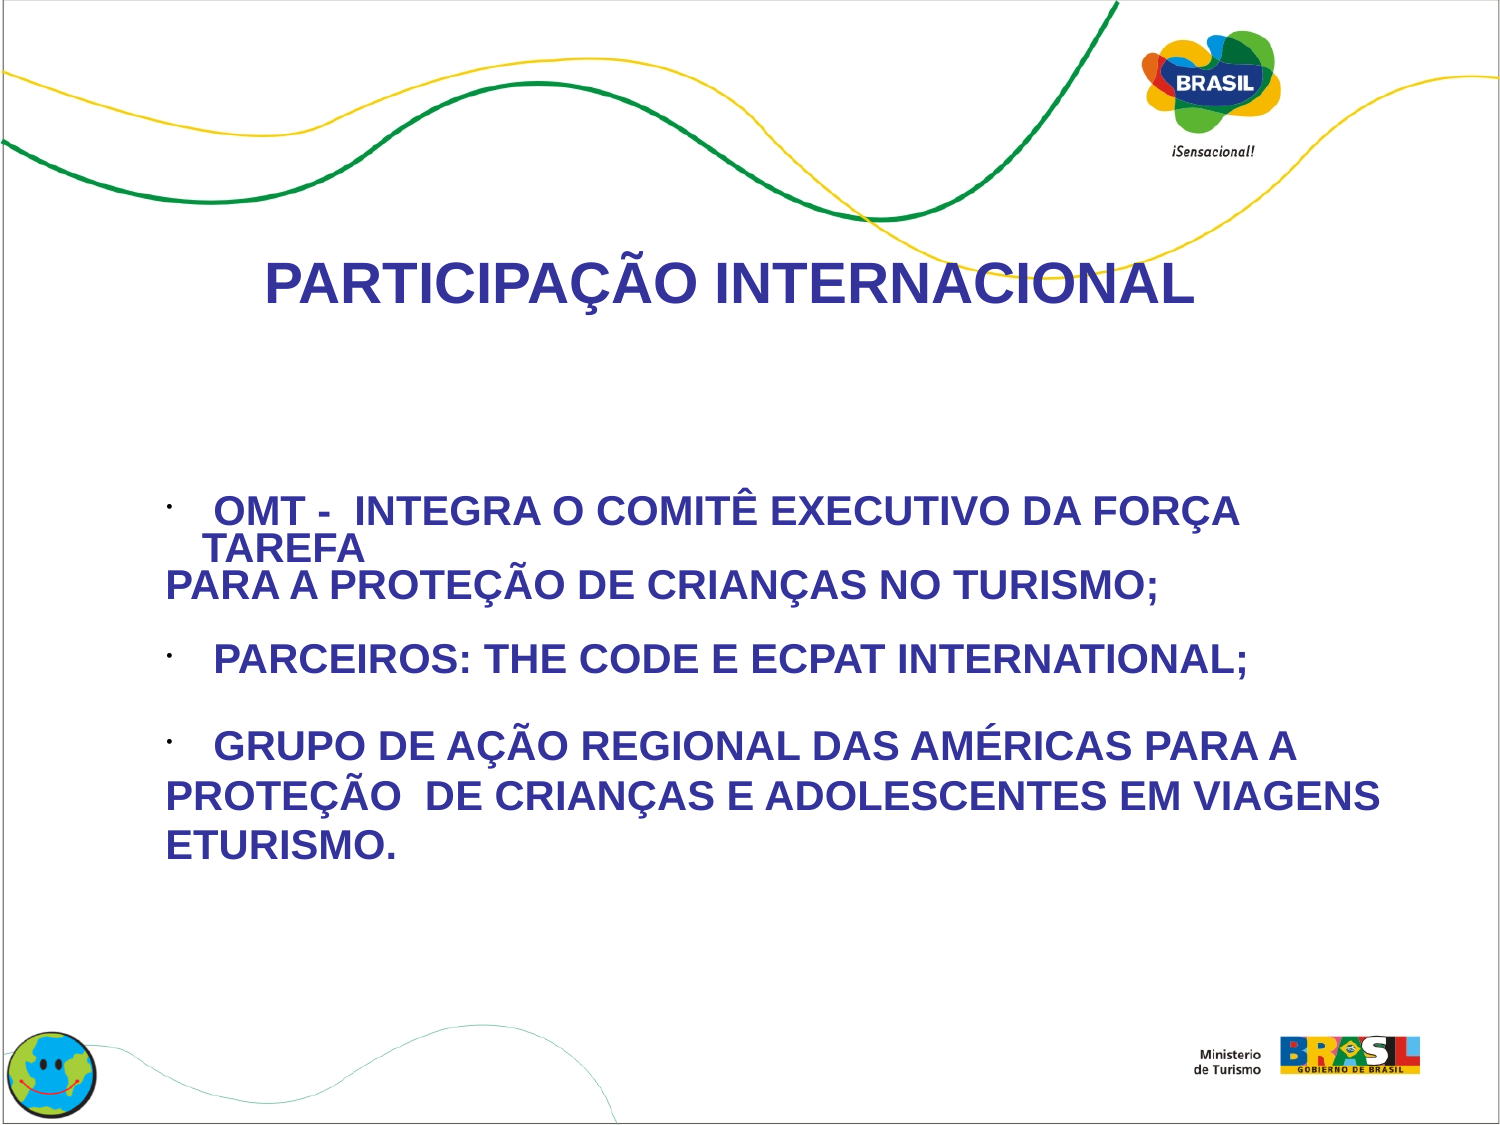

PARTICIPAÇÃO INTERNACIONAL
 OMT - INTEGRA O COMITÊ EXECUTIVO DA FORÇA TAREFA
 PARA A PROTEÇÃO DE CRIANÇAS NO TURISMO;
 PARCEIROS: THE CODE E ECPAT INTERNATIONAL;
 GRUPO DE AÇÃO REGIONAL DAS AMÉRICAS PARA A
 PROTEÇÃO DE CRIANÇAS E ADOLESCENTES EM VIAGENS
 ETURISMO.